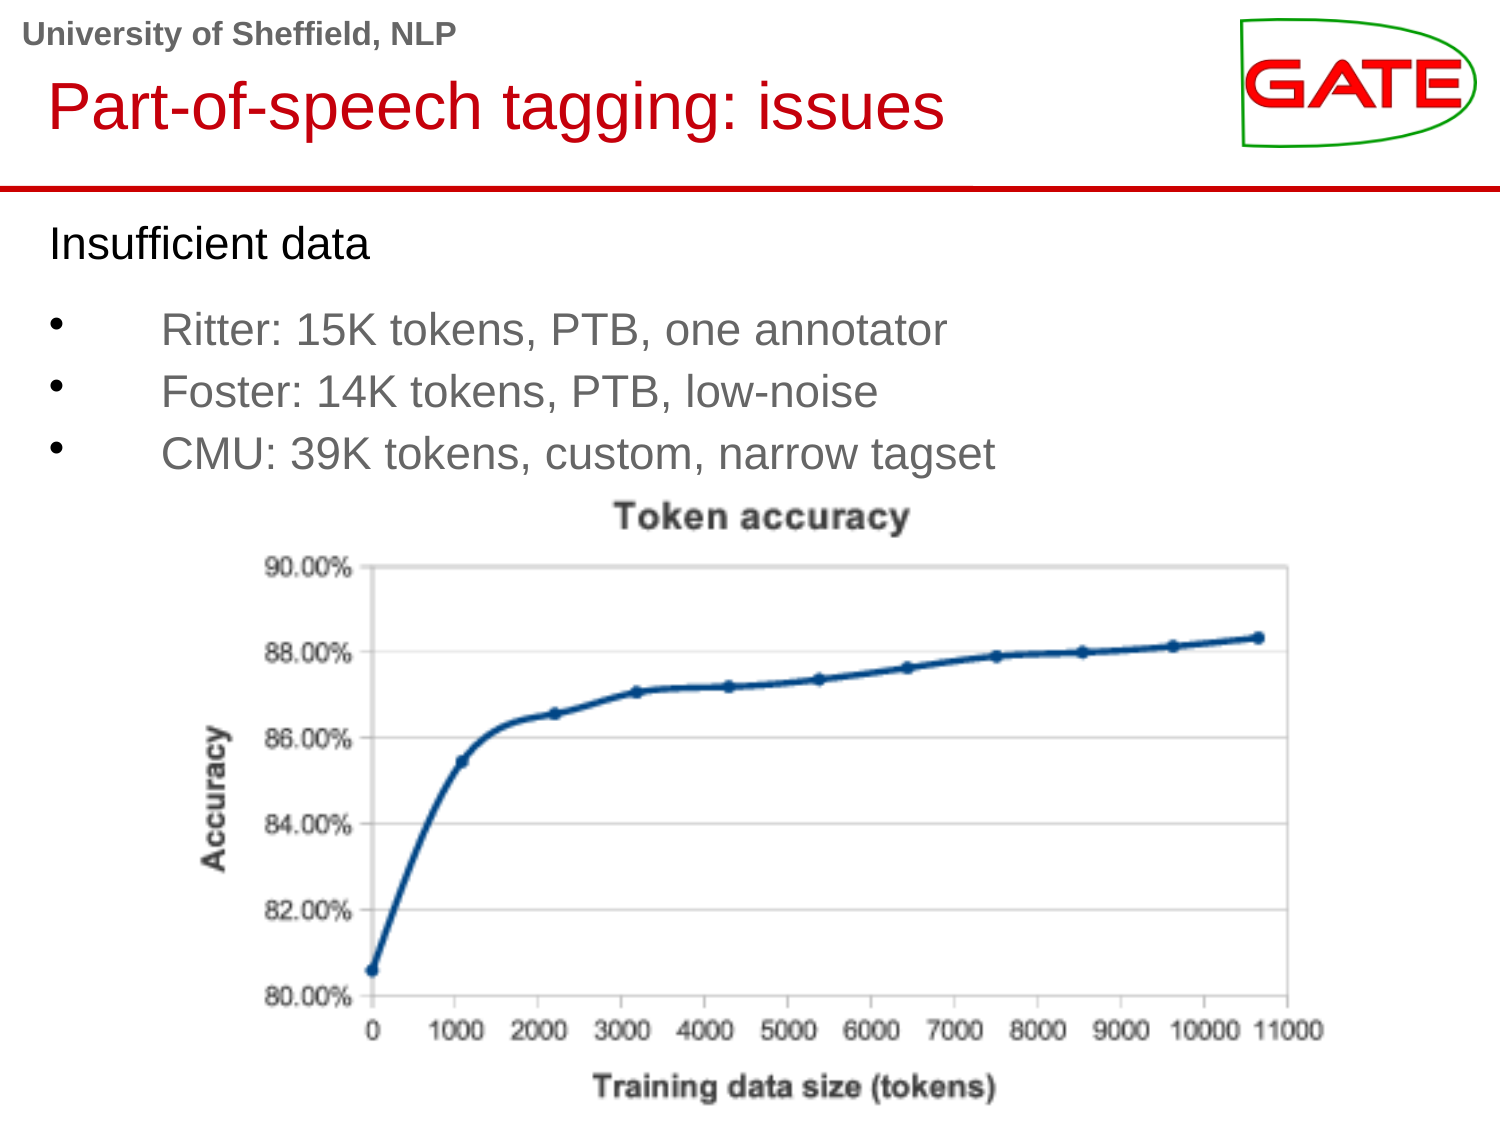

Part-of-speech tagging: issues
Insufficient data
Ritter: 15K tokens, PTB, one annotator
Foster: 14K tokens, PTB, low-noise
CMU: 39K tokens, custom, narrow tagset